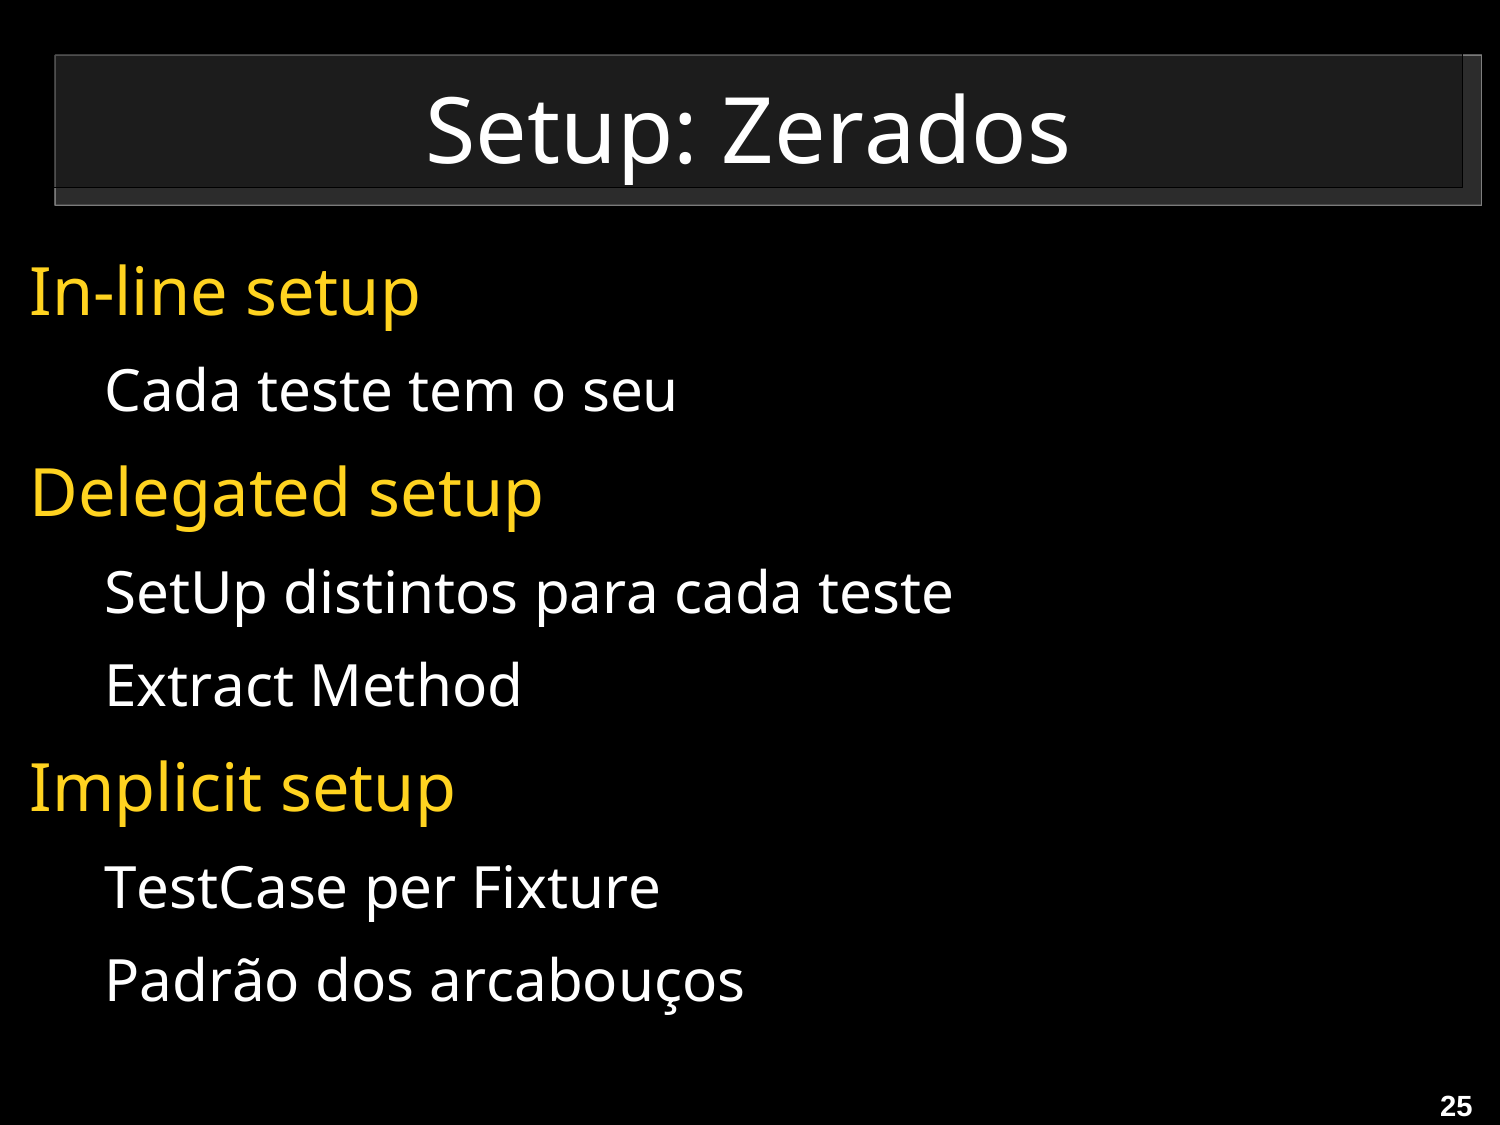

# Setup: Zerados
In-line setup
Cada teste tem o seu
Delegated setup
SetUp distintos para cada teste
Extract Method
Implicit setup
TestCase per Fixture
Padrão dos arcabouços
25